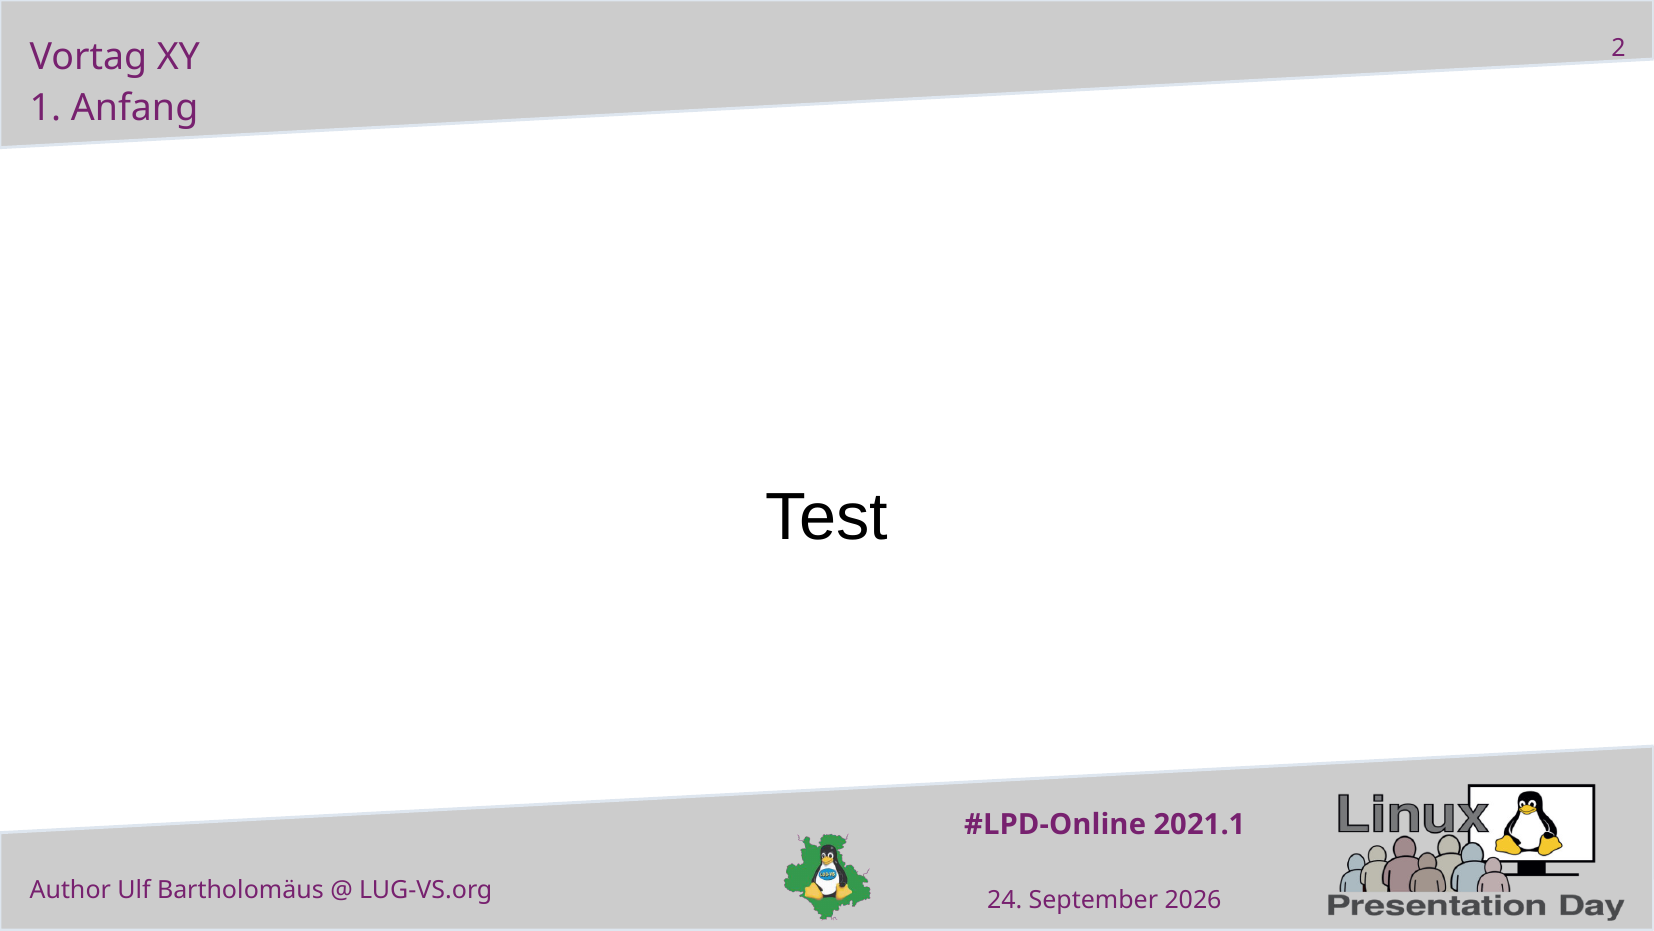

# Vortag XY 1. Anfang
2
Test
Author Ulf Bartholomäus @ LUG-VS.org